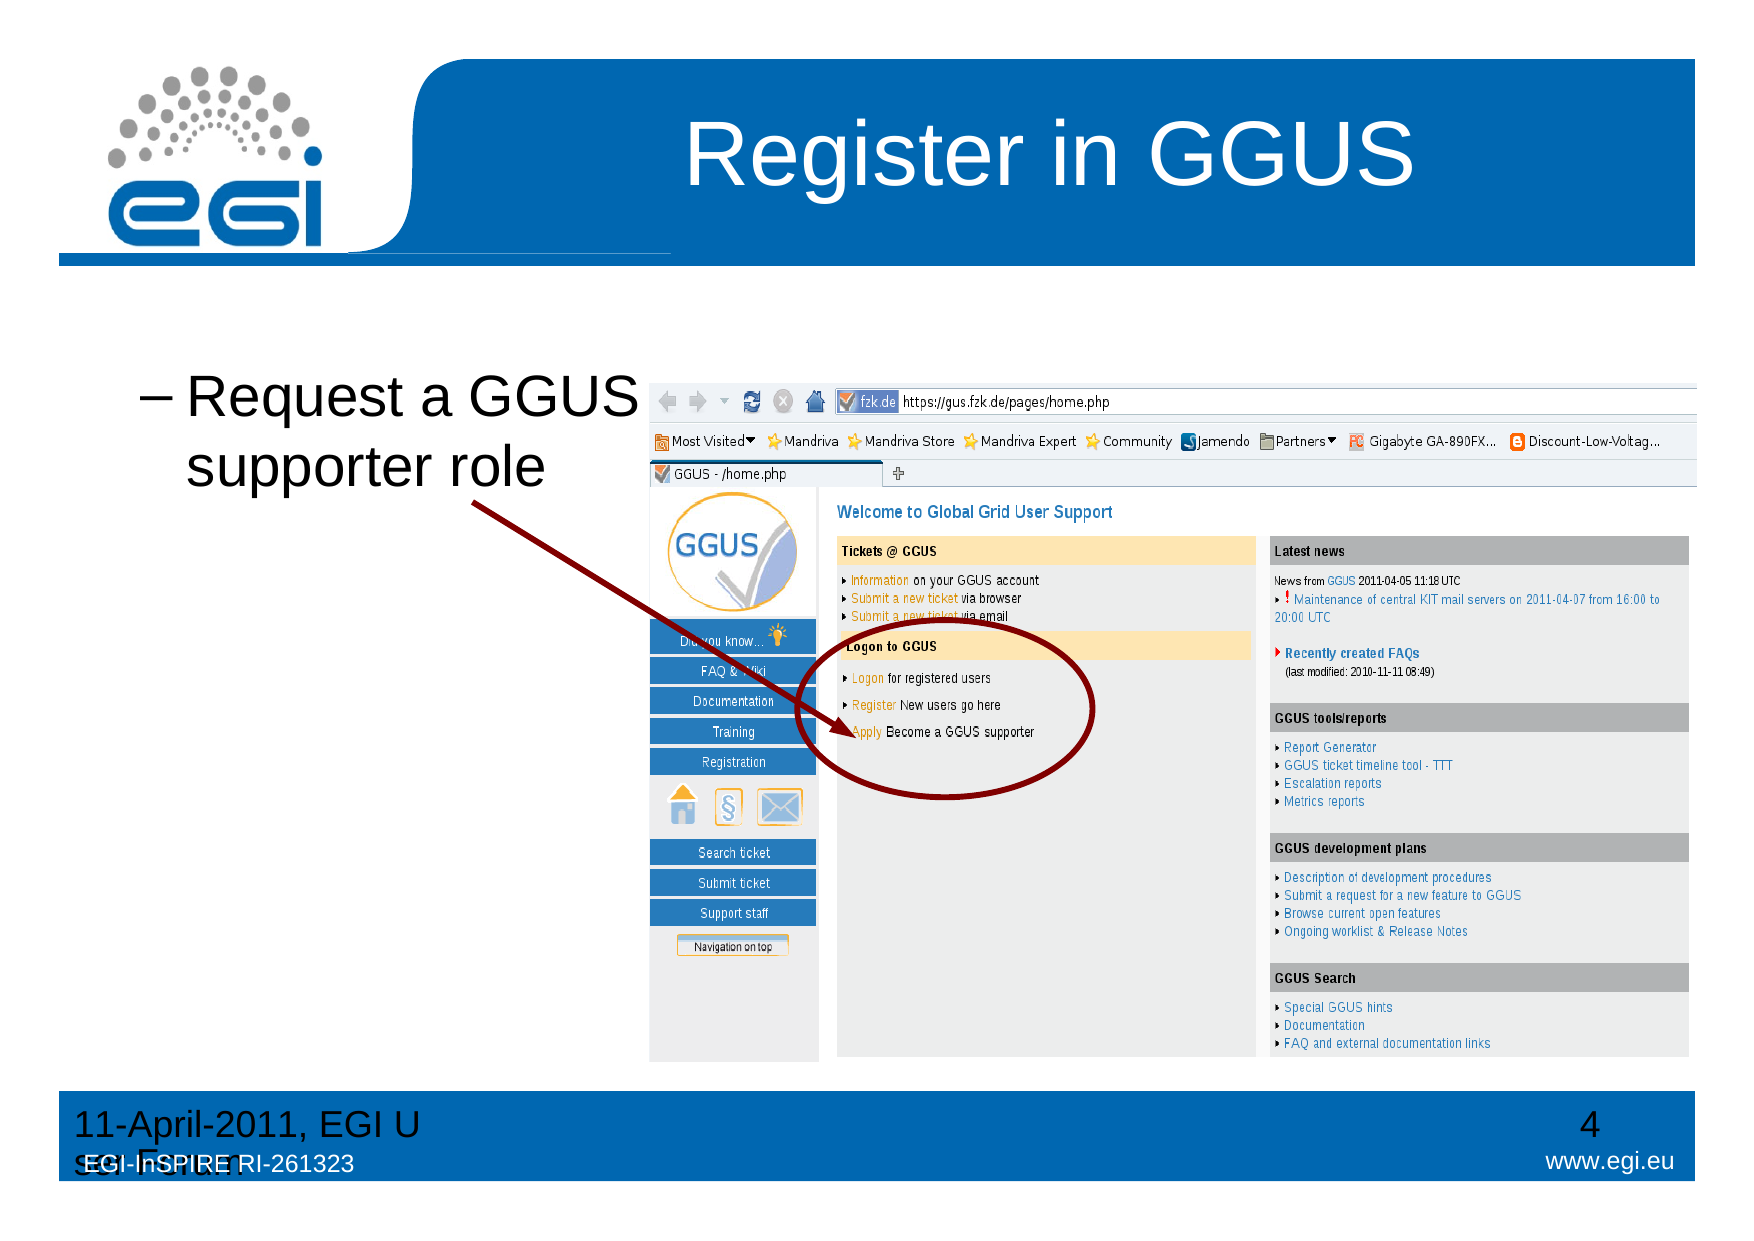

# Register in GGUS
Request a GGUS supporter role
11-April-2011, EGI User Forum
4
Training Guide